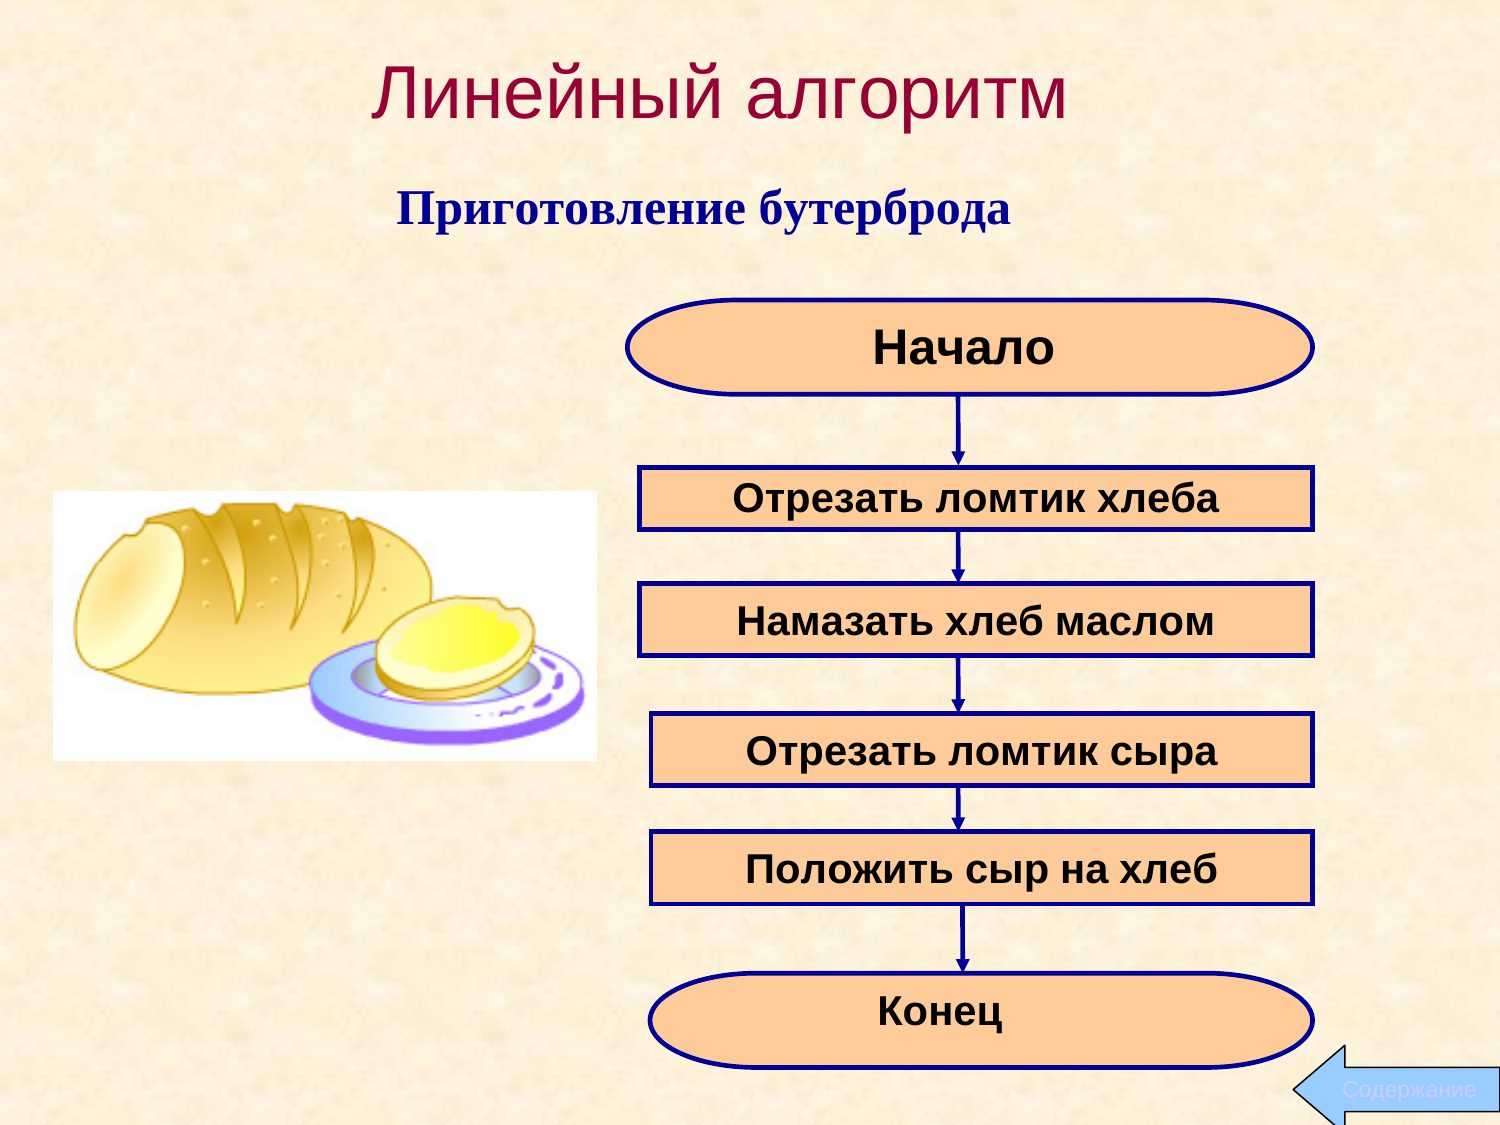

Линейный алгоритм
Приготовление бутерброда
Начало
Отрезать ломтик хлеба
Намазать хлеб маслом
Отрезать ломтик сыра
Положить сыр на хлеб
Конец
Содержание